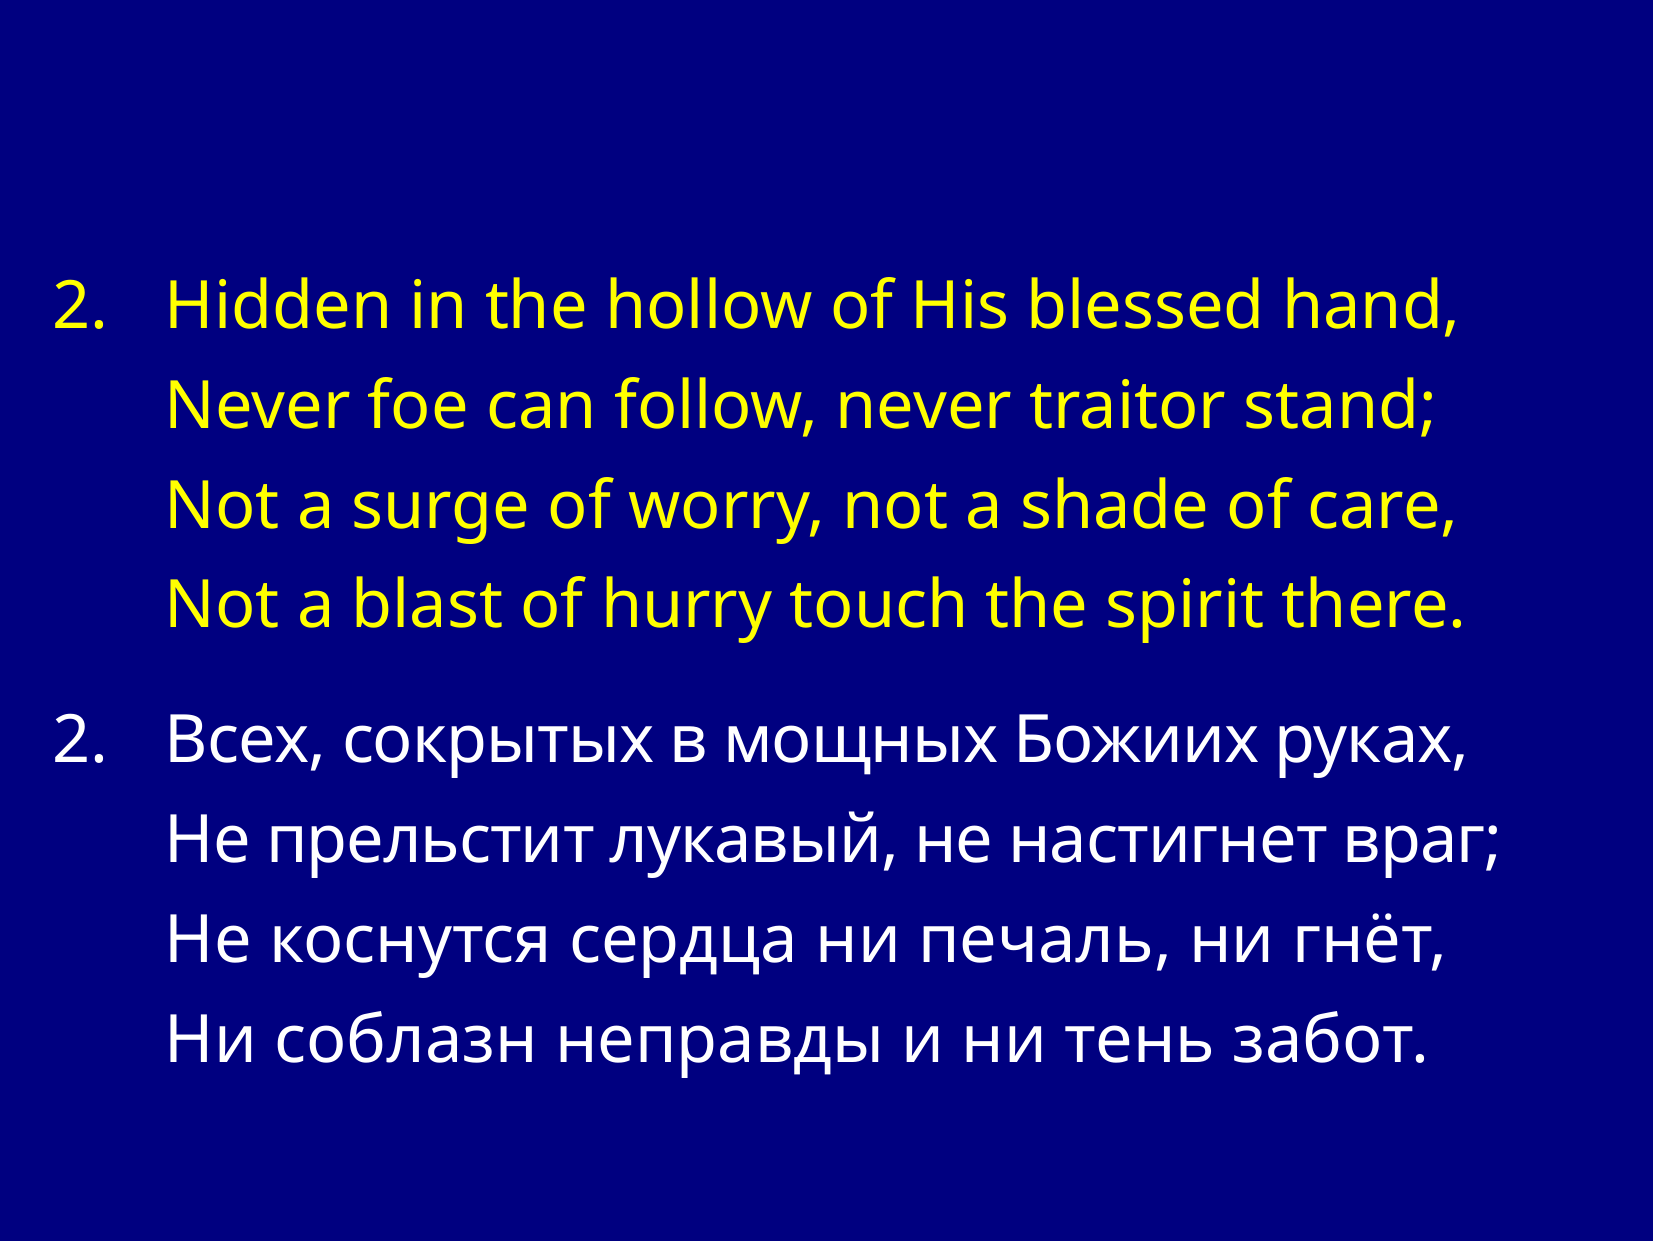

2.	Hidden in the hollow of His blessed hand,
	Never foe can follow, never traitor stand;
	Not a surge of worry, not a shade of care,
	Not a blast of hurry touch the spirit there.
2.	Всех, сокрытых в мощных Божиих руках,
	Не прельстит лукавый, не настигнет враг;
	Не коснутся сердца ни печаль, ни гнёт,
	Ни соблазн неправды и ни тень забот.